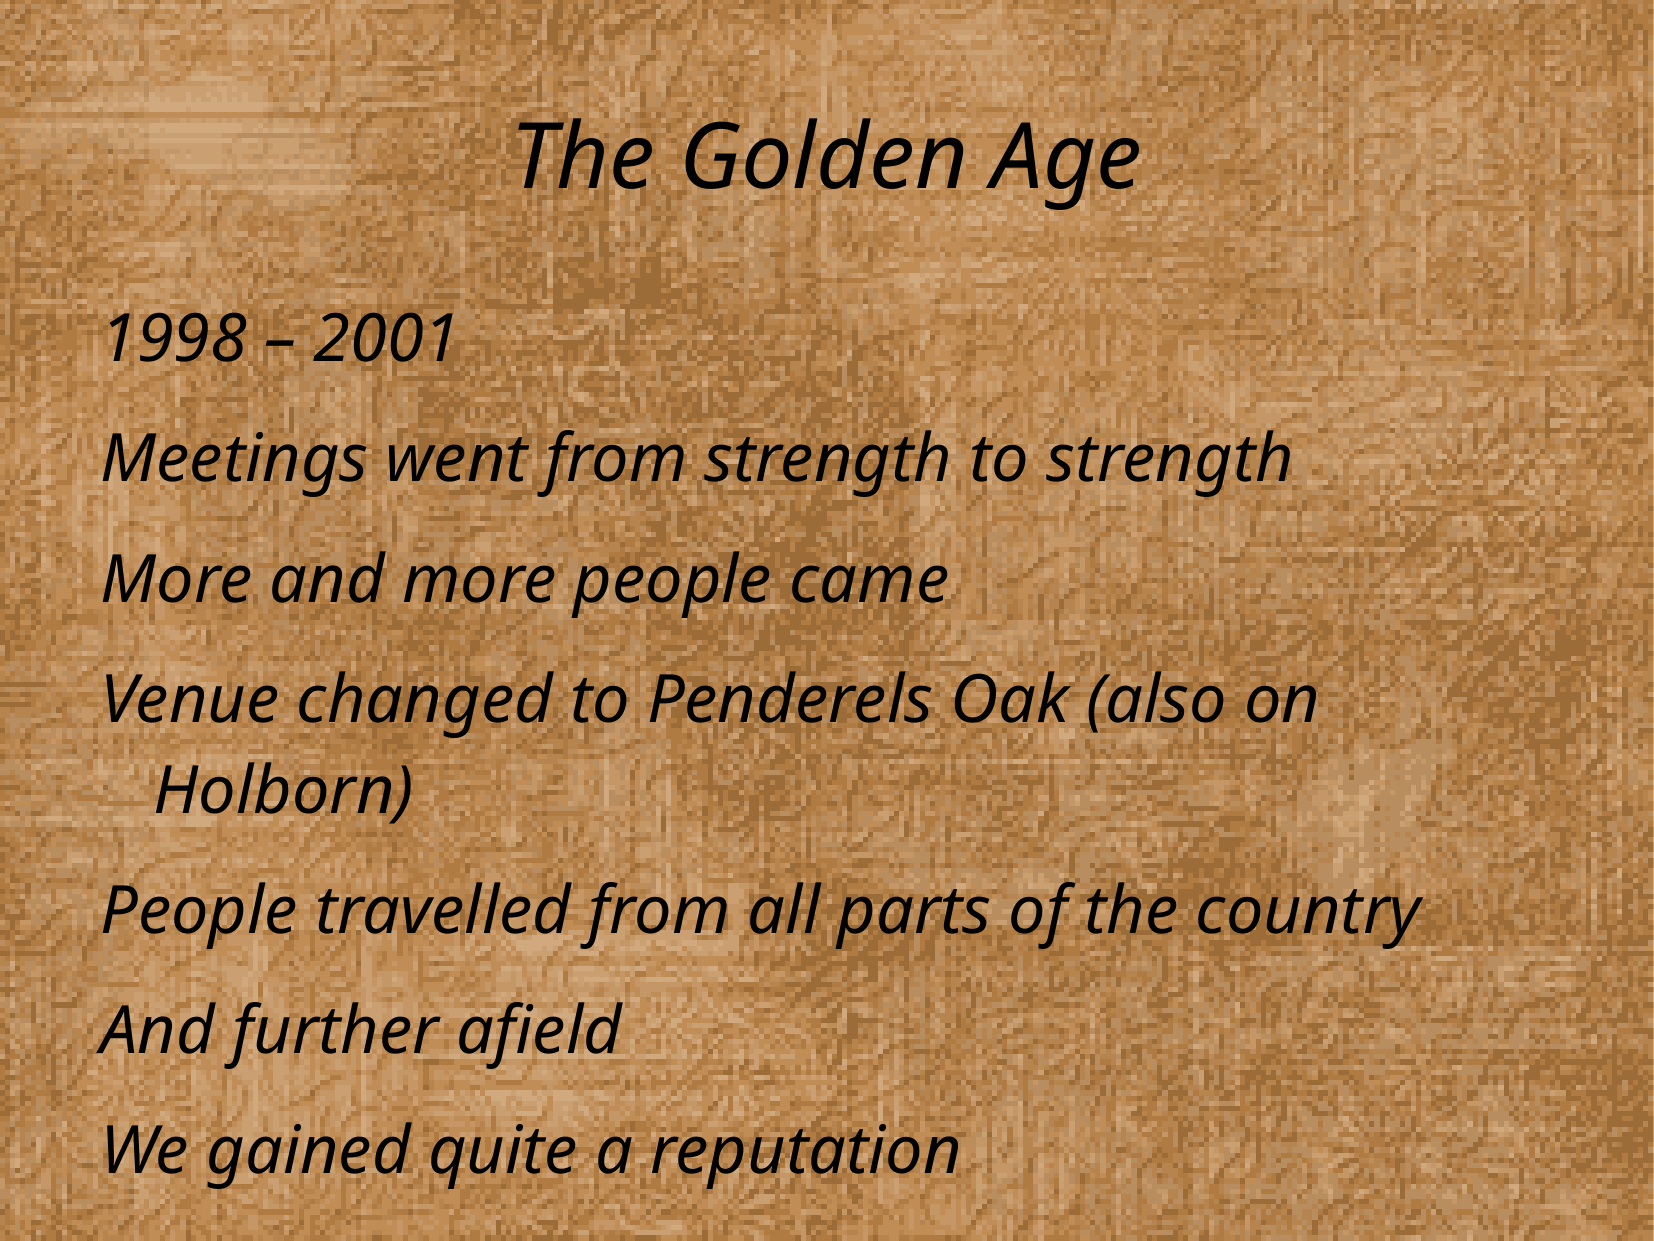

# The Golden Age
1998 – 2001
Meetings went from strength to strength
More and more people came
Venue changed to Penderels Oak (also on Holborn)
People travelled from all parts of the country
And further afield
We gained quite a reputation